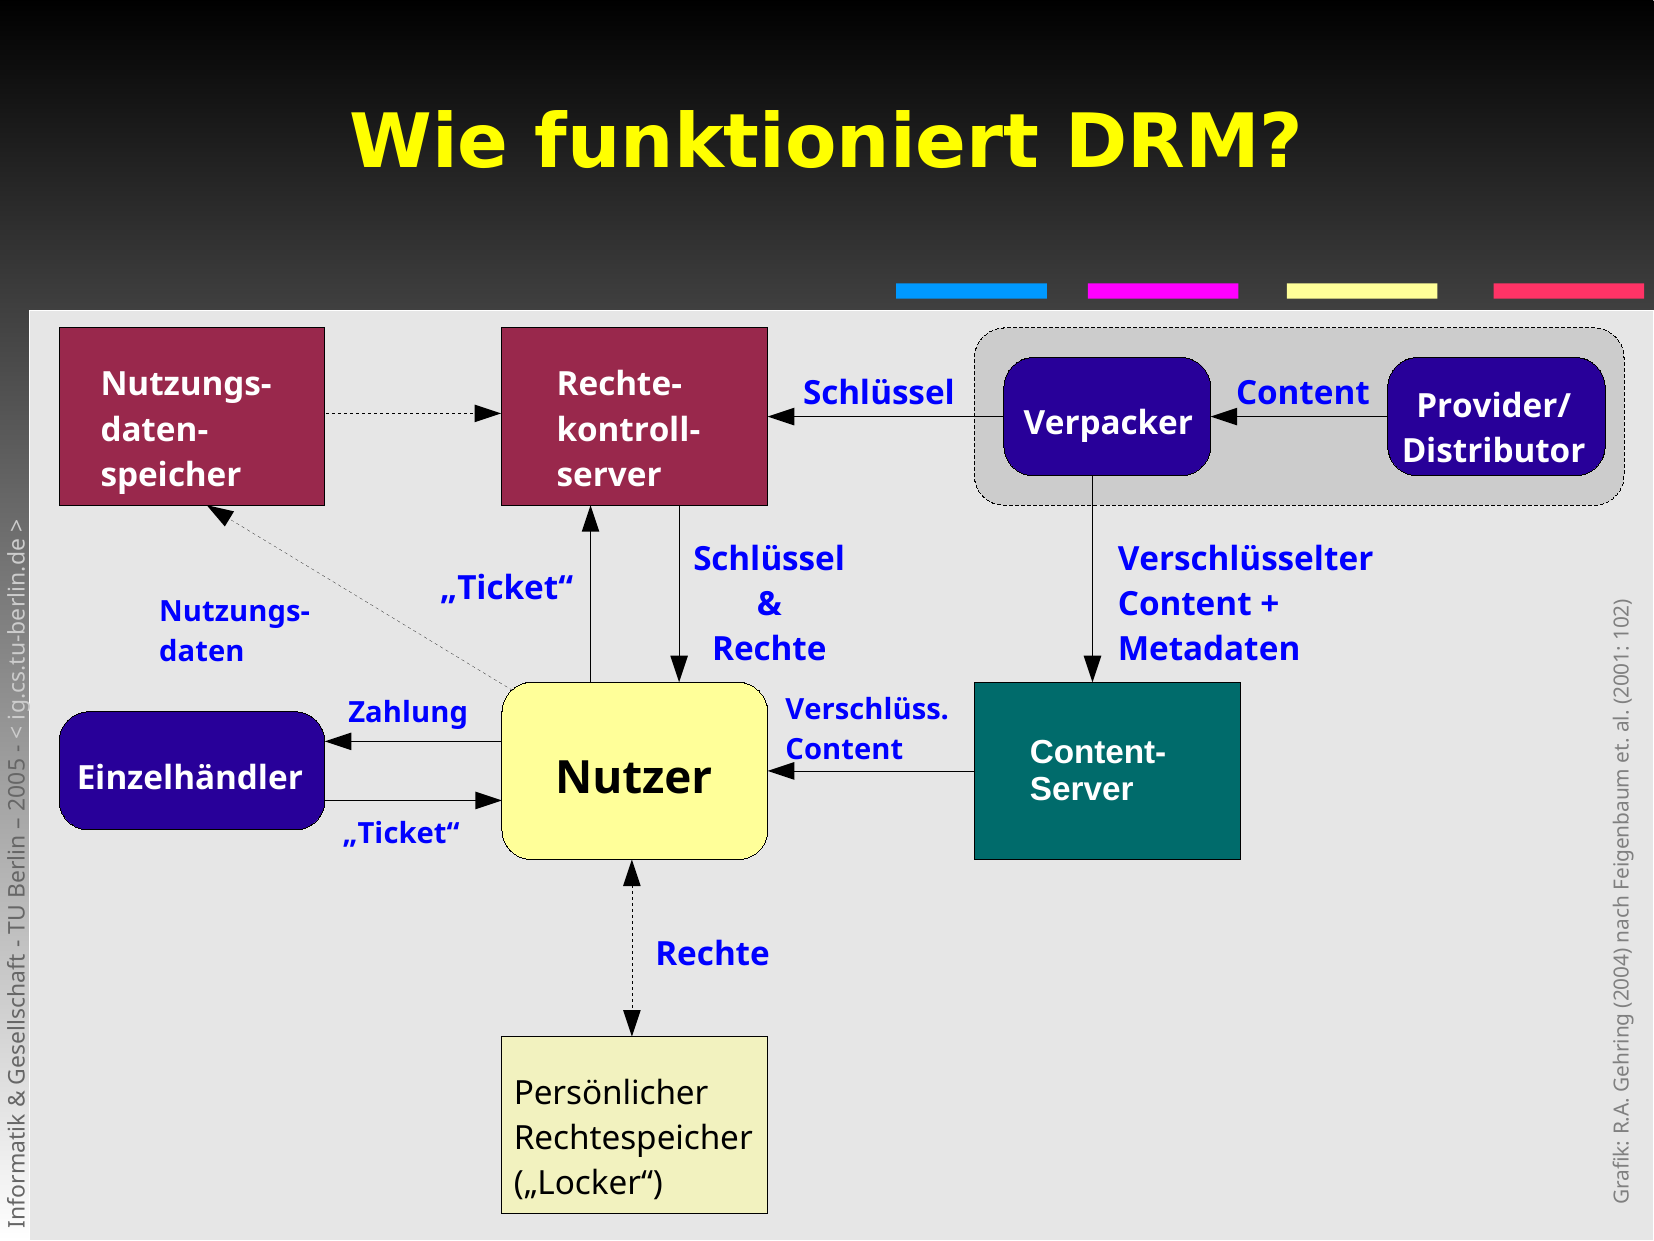

# Wie funktioniert DRM?
Nutzungs-
daten-
speicher
Rechte-
kontroll-
server
Verpacker
Provider/
Distributor
Schlüssel
Content
Schlüssel
&
Rechte
Verschlüsselter
Content +
Metadaten
„Ticket“
Nutzungs-
daten
Nutzer
Content-
Server
Verschlüss.
Content
Zahlung
Einzelhändler
„Ticket“
Grafik: R.A. Gehring (2004) nach Feigenbaum et. al. (2001: 102)
Rechte
Persönlicher
Rechtespeicher
(„Locker“)